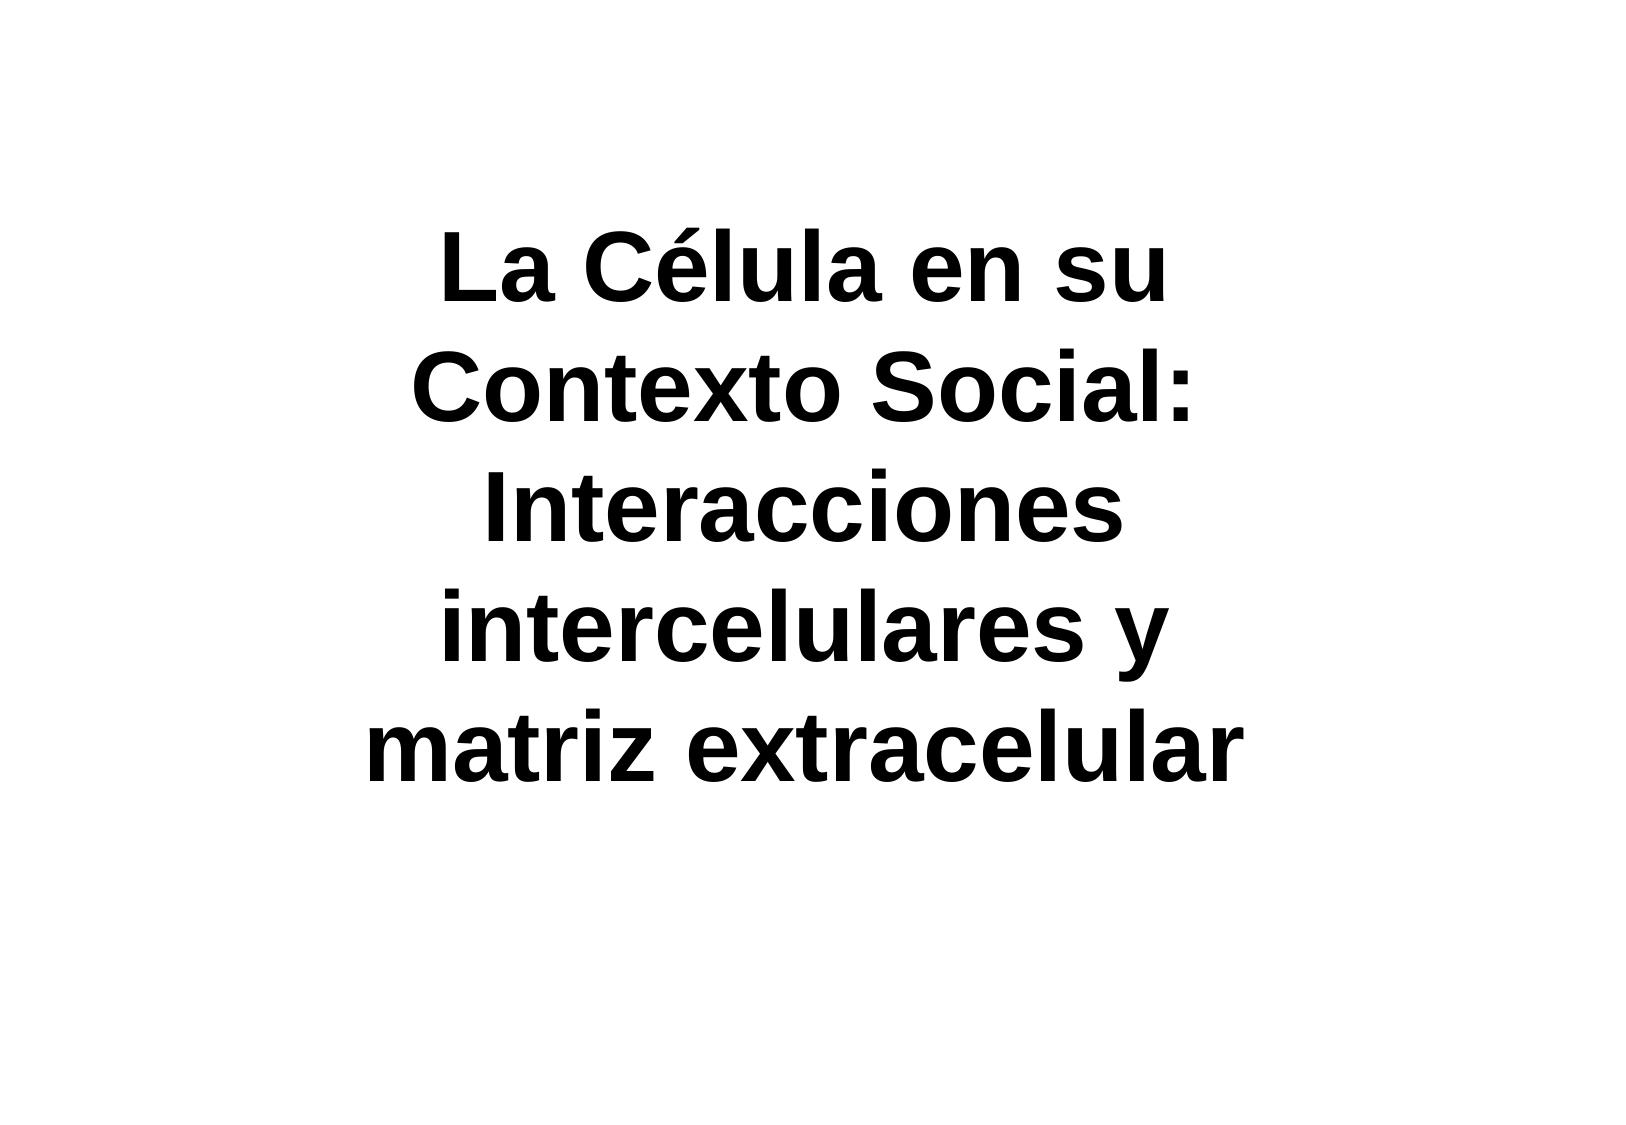

La Célula en su Contexto Social:
Interacciones intercelulares y matriz extracelular